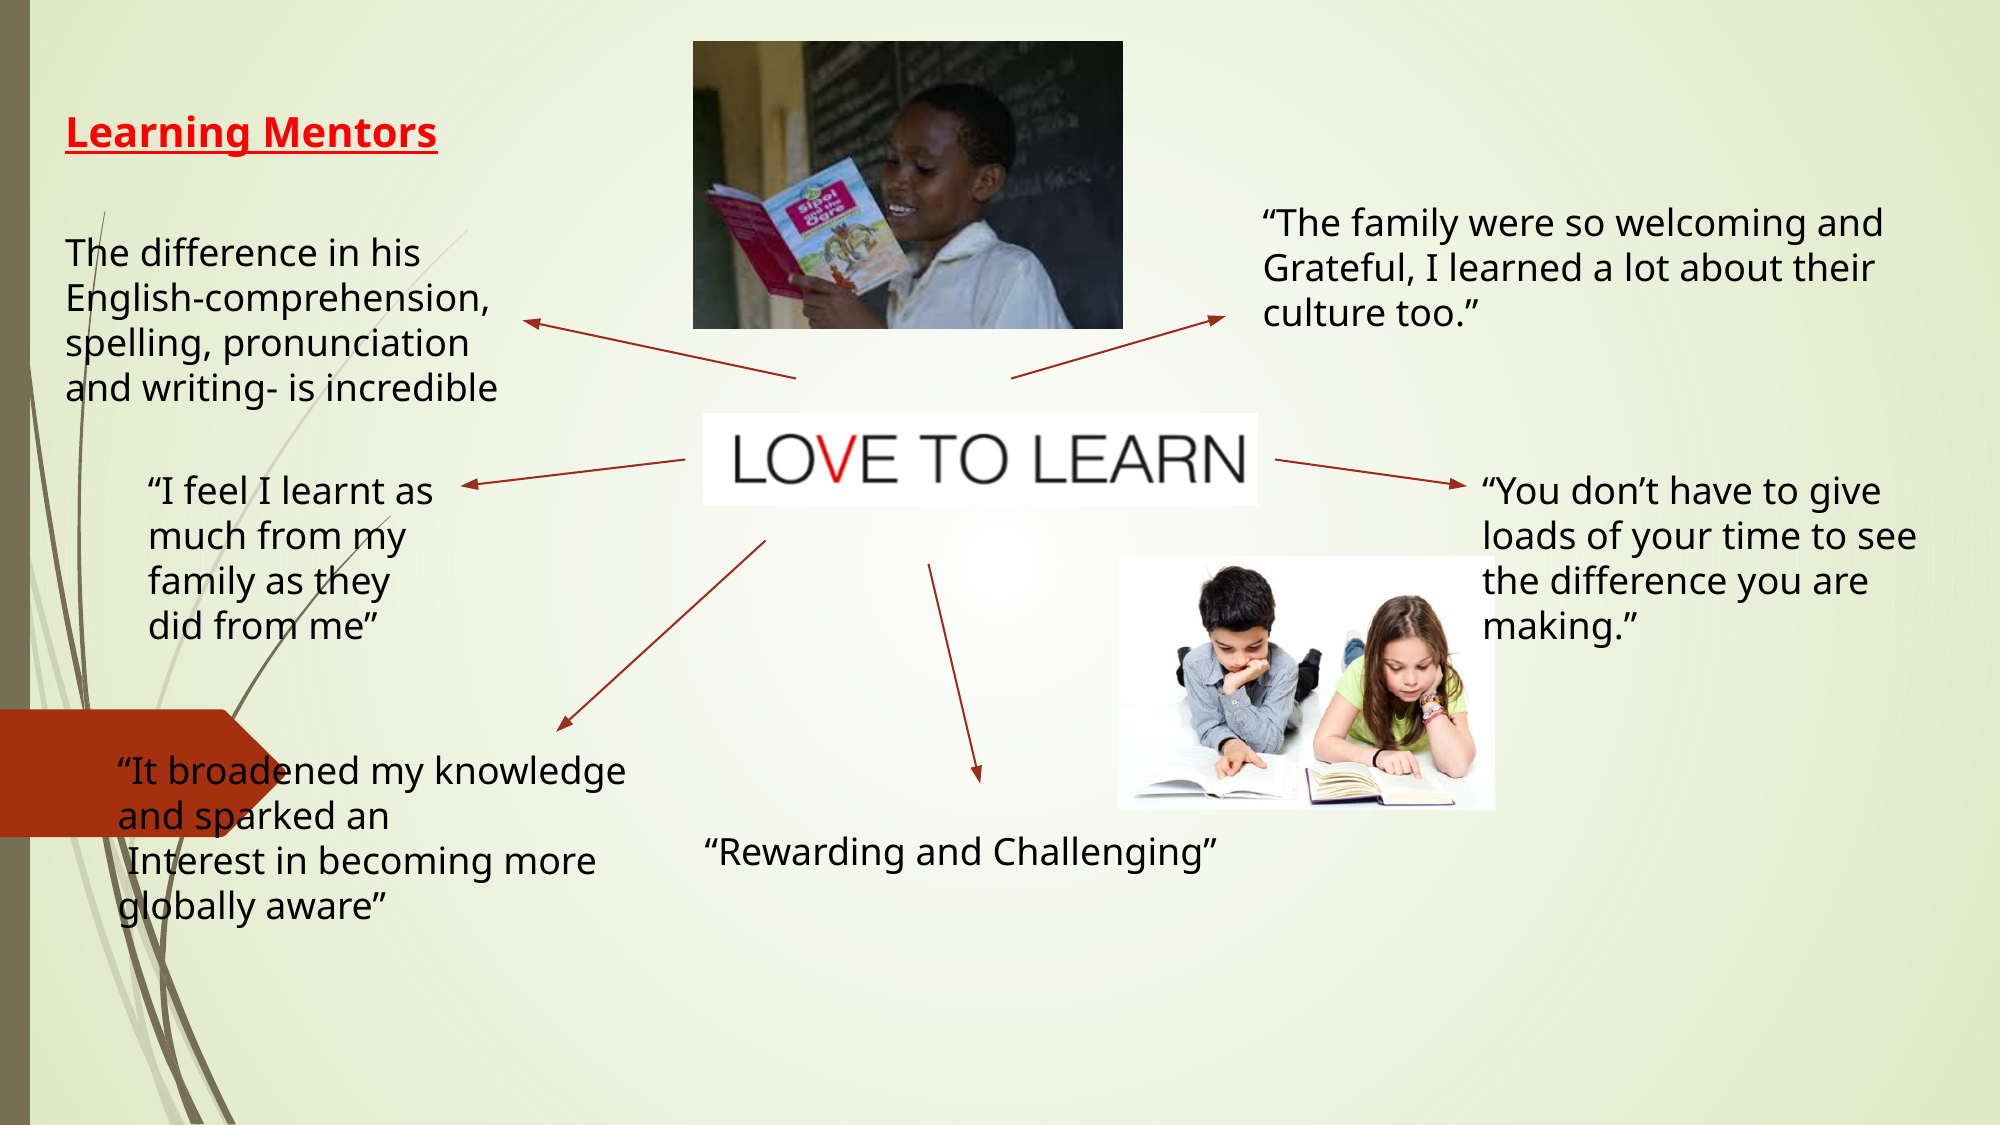

# Learning Mentors
“The family were so welcoming and
Grateful, I learned a lot about their culture too.”
The difference in his English-comprehension, spelling, pronunciation and writing- is incredible
“I feel I learnt as much from my family as they did from me”
“You don’t have to give loads of your time to see the difference you are making.”
“It broadened my knowledge and sparked an
 Interest in becoming more globally aware”
 “Rewarding and Challenging”